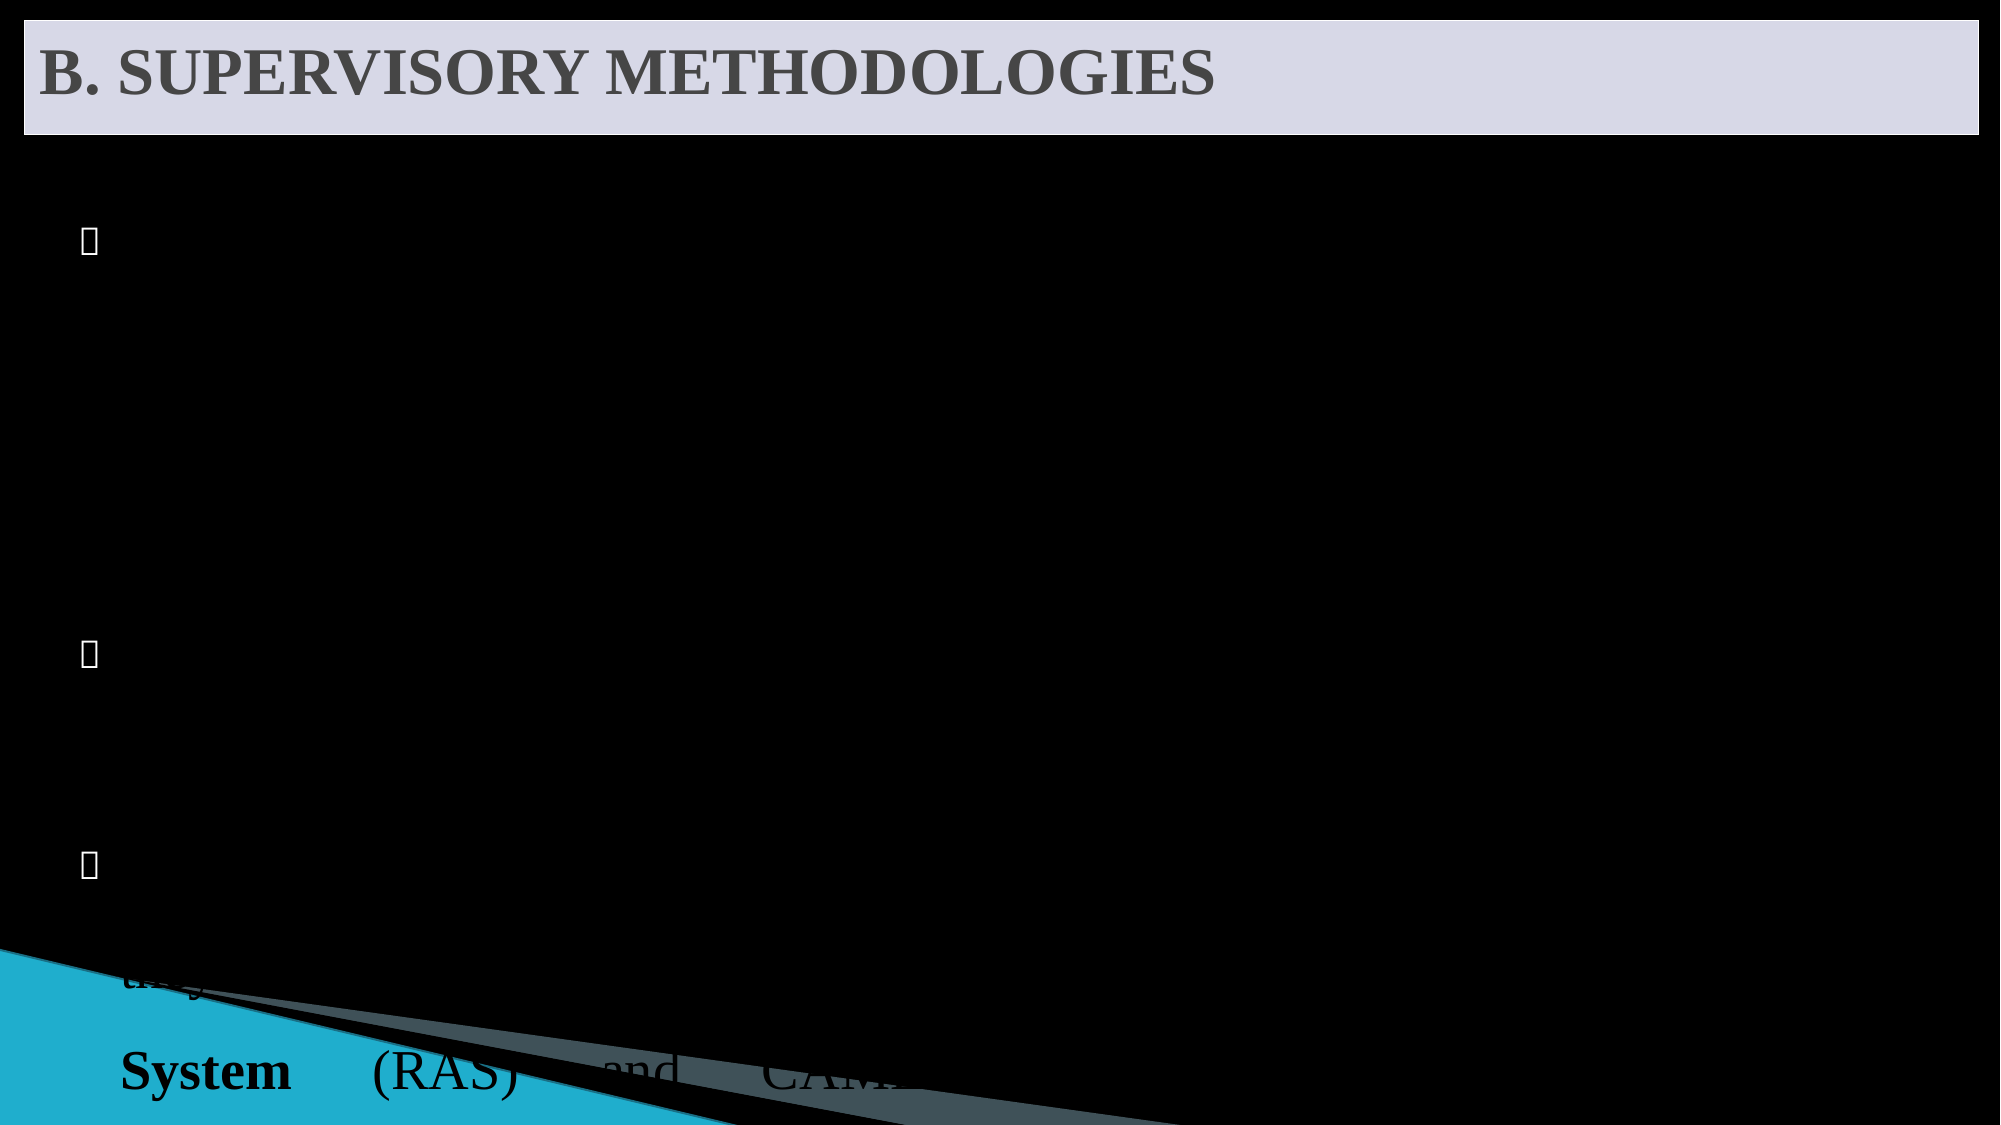

# B. SUPERVISORY METHODOLOGIES
There is general convergence on supervisory reporting systems employed by CABS member countries.
CAMELS methodology is the most commonly used rating system.
60% of the respondents indicated that they employed both Risk Assessment System (RAS) and CAMELS methodologies for assessing the performance and condition of banking institutions.